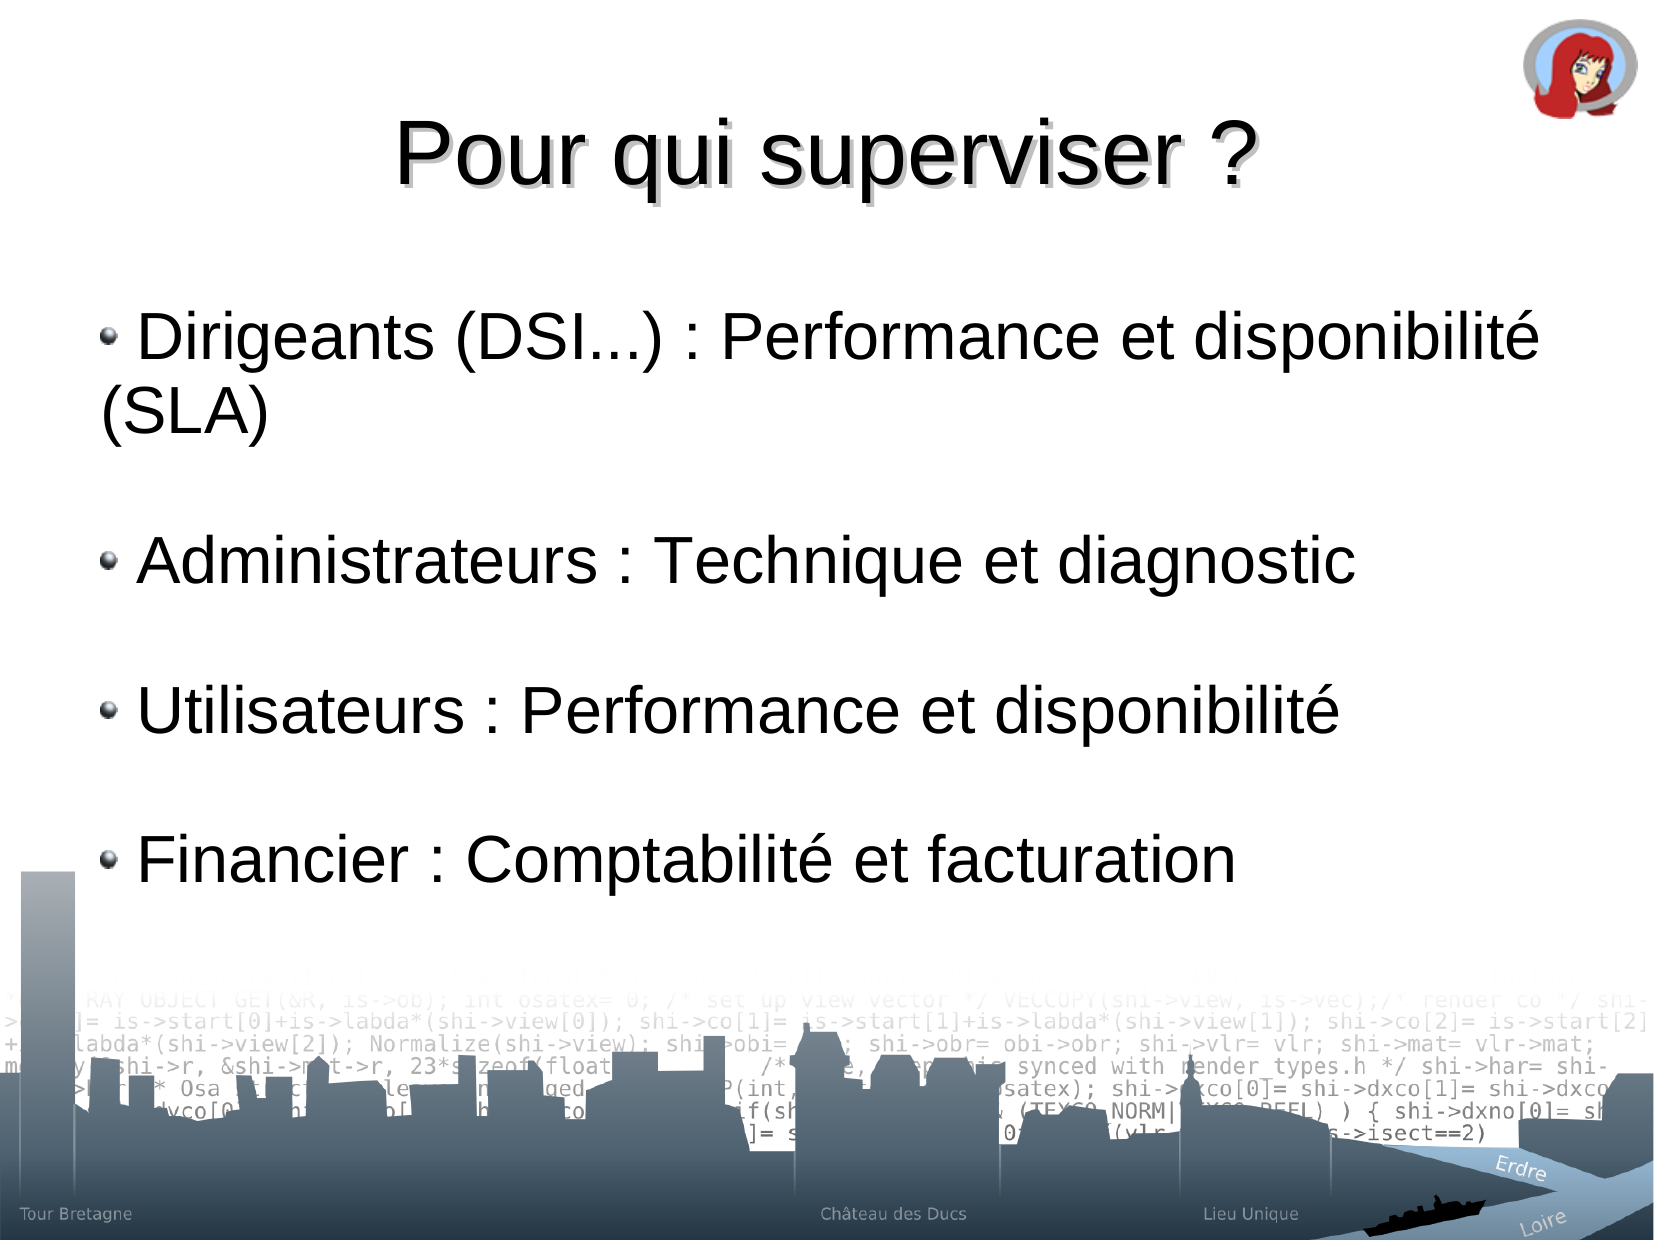

# Pour qui superviser ?
 Dirigeants (DSI...) : Performance et disponibilité (SLA)
 Administrateurs : Technique et diagnostic
 Utilisateurs : Performance et disponibilité
 Financier : Comptabilité et facturation